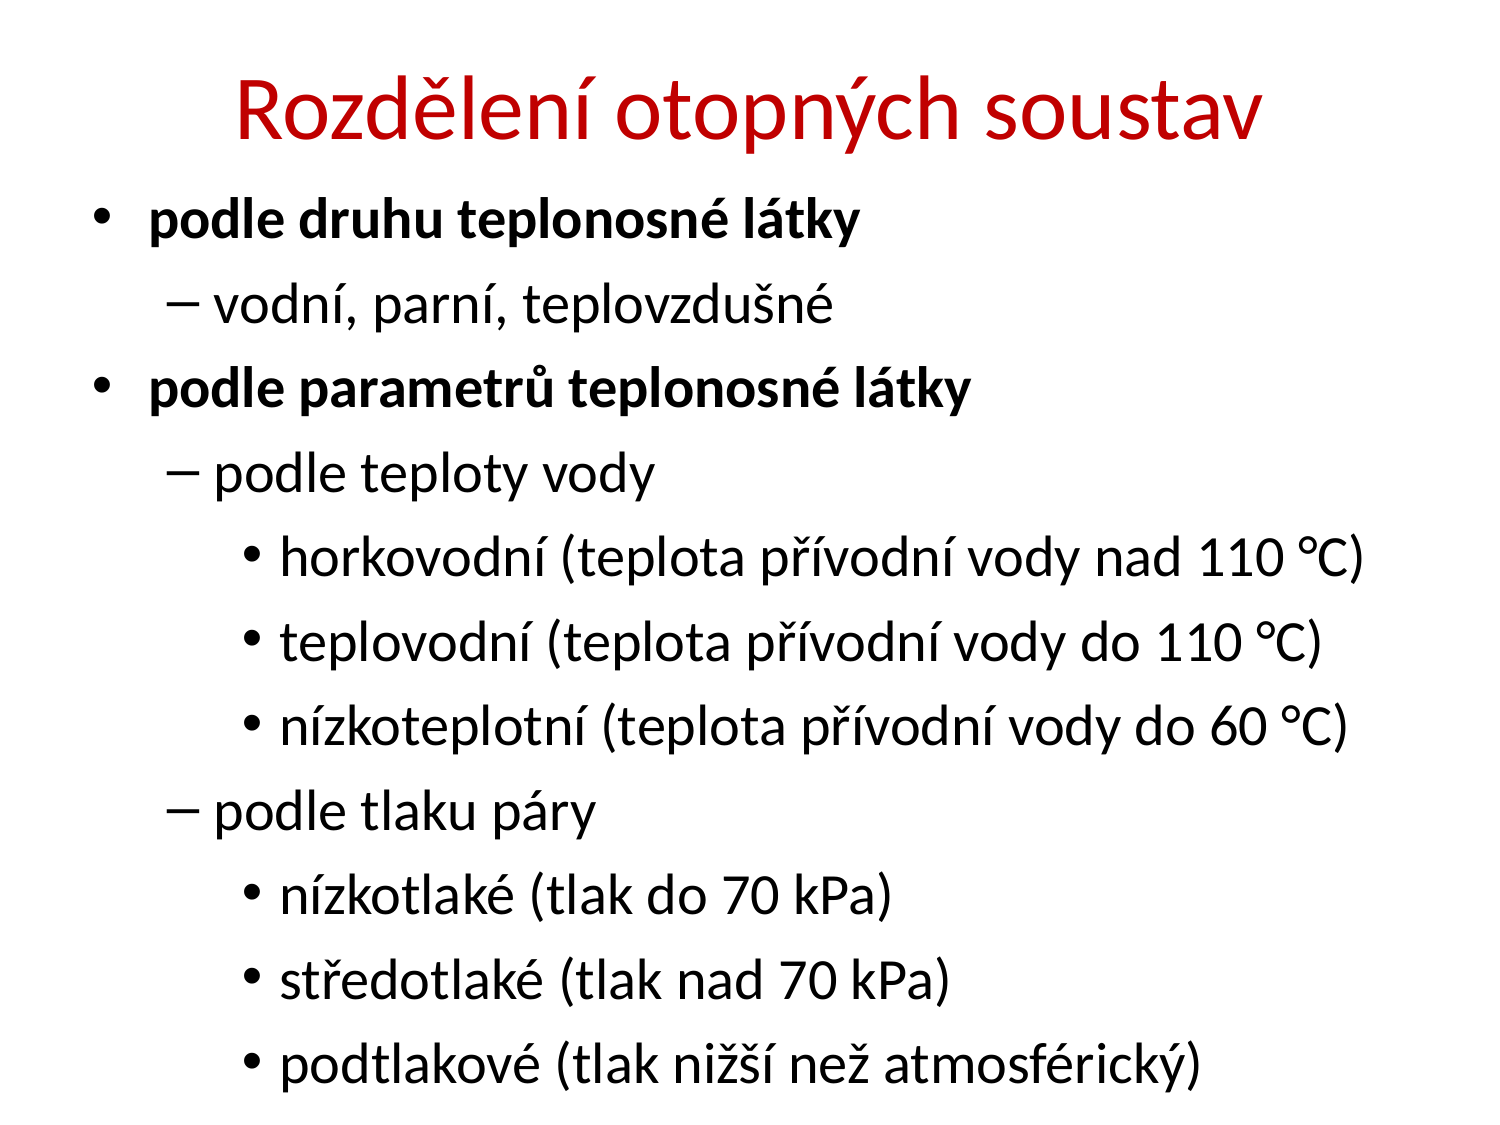

# Rozdělení otopných soustav
podle druhu teplonosné látky
vodní, parní, teplovzdušné
podle parametrů teplonosné látky
podle teploty vody
horkovodní (teplota přívodní vody nad 110 °C)
teplovodní (teplota přívodní vody do 110 °C)
nízkoteplotní (teplota přívodní vody do 60 °C)
podle tlaku páry
nízkotlaké (tlak do 70 kPa)
středotlaké (tlak nad 70 kPa)
podtlakové (tlak nižší než atmosférický)